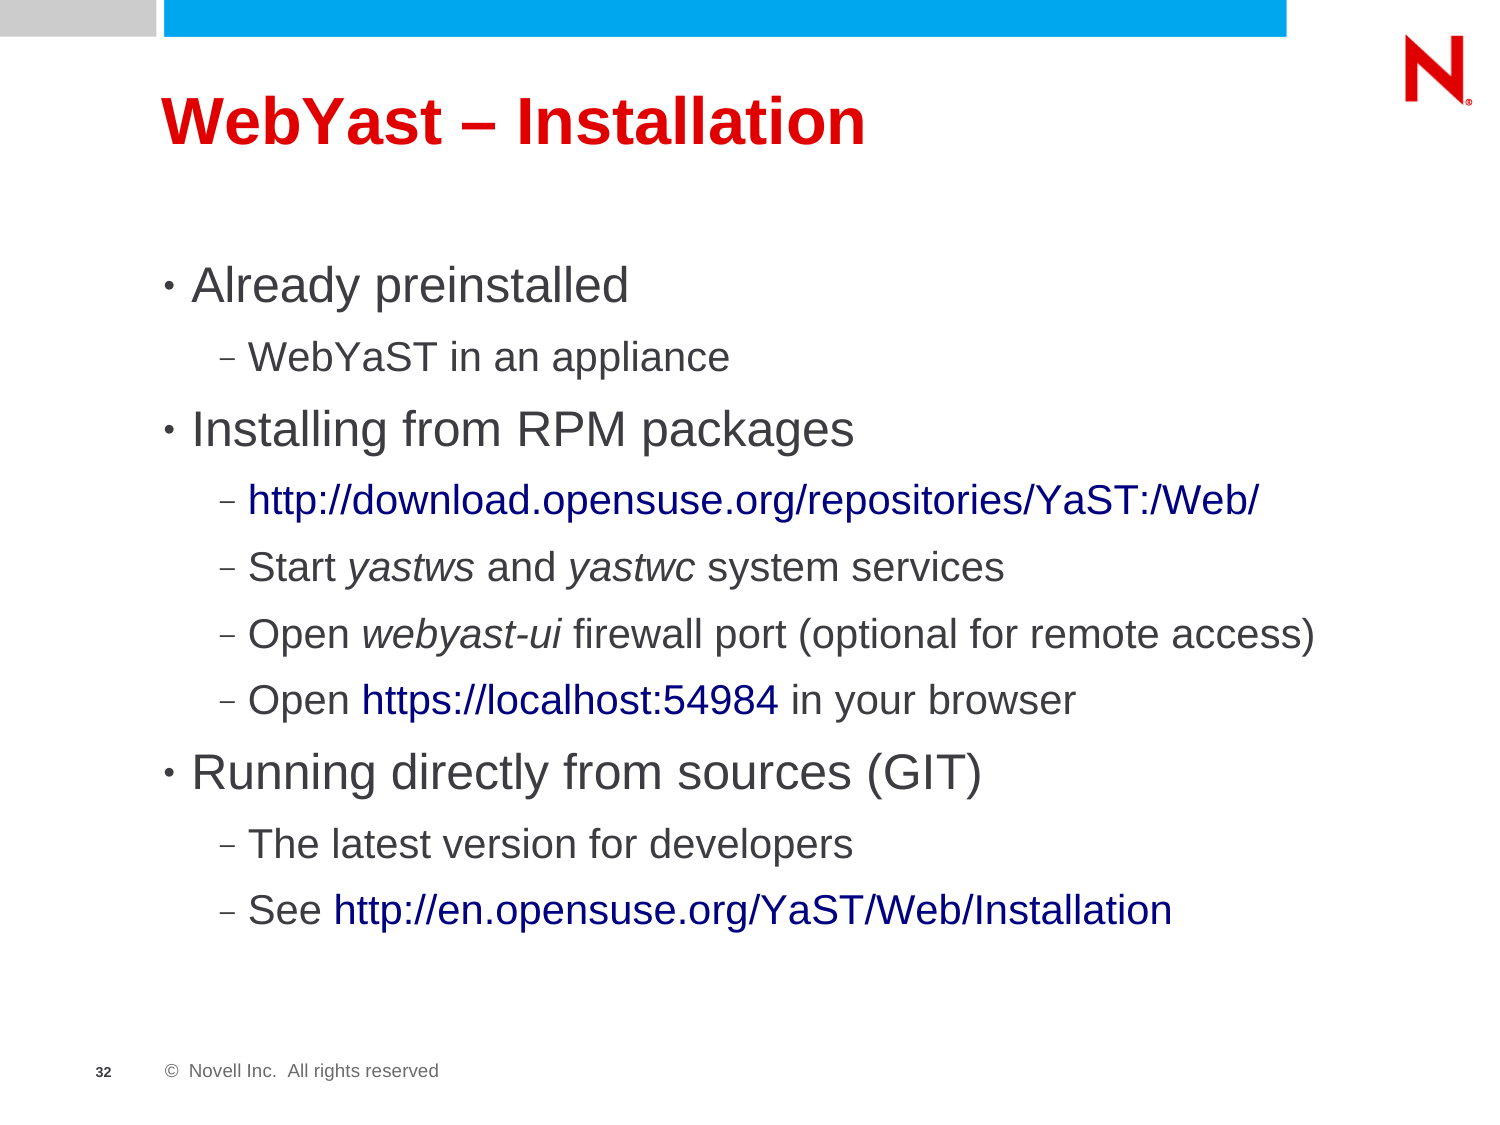

# WebYast – Installation
Already preinstalled
WebYaST in an appliance
Installing from RPM packages
http://download.opensuse.org/repositories/YaST:/Web/
Start yastws and yastwc system services
Open webyast-ui firewall port (optional for remote access)
Open https://localhost:54984 in your browser
Running directly from sources (GIT)
The latest version for developers
See http://en.opensuse.org/YaST/Web/Installation